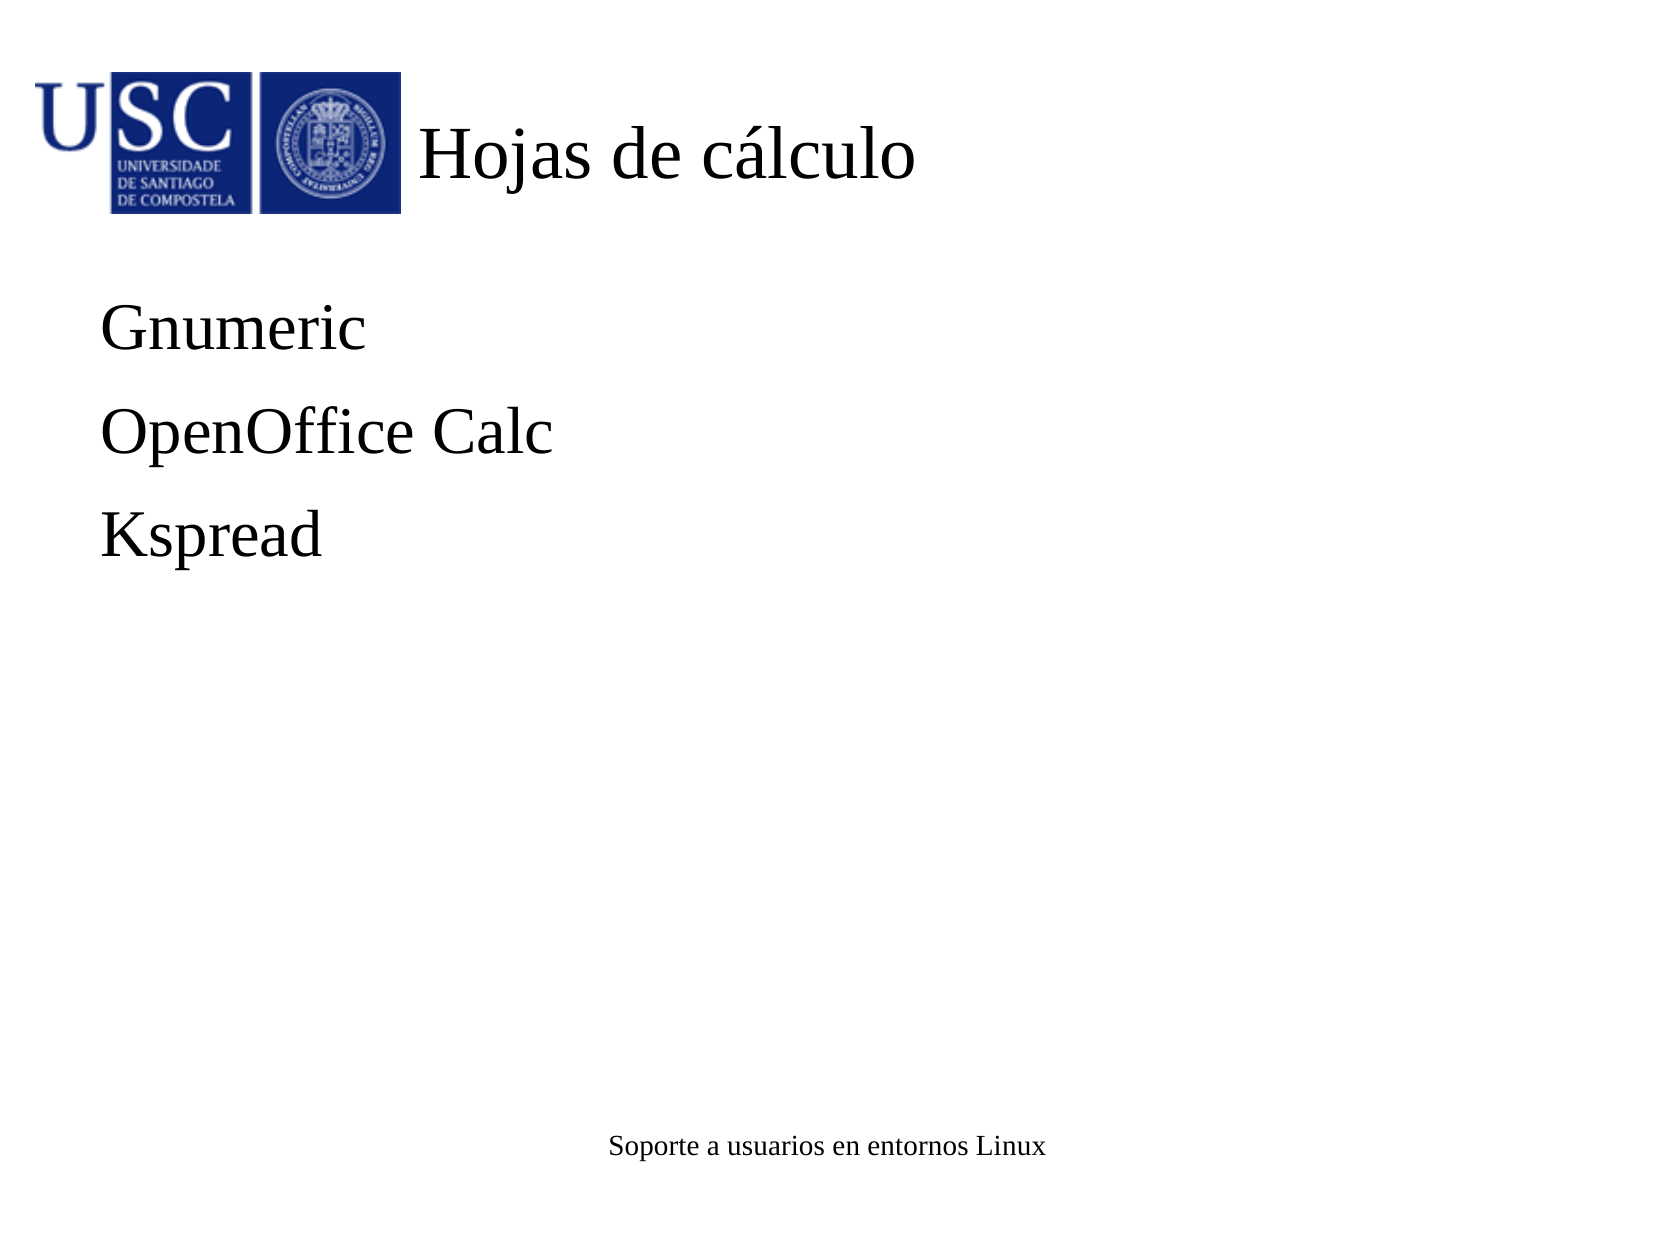

# Hojas de cálculo
Gnumeric
OpenOffice Calc
Kspread